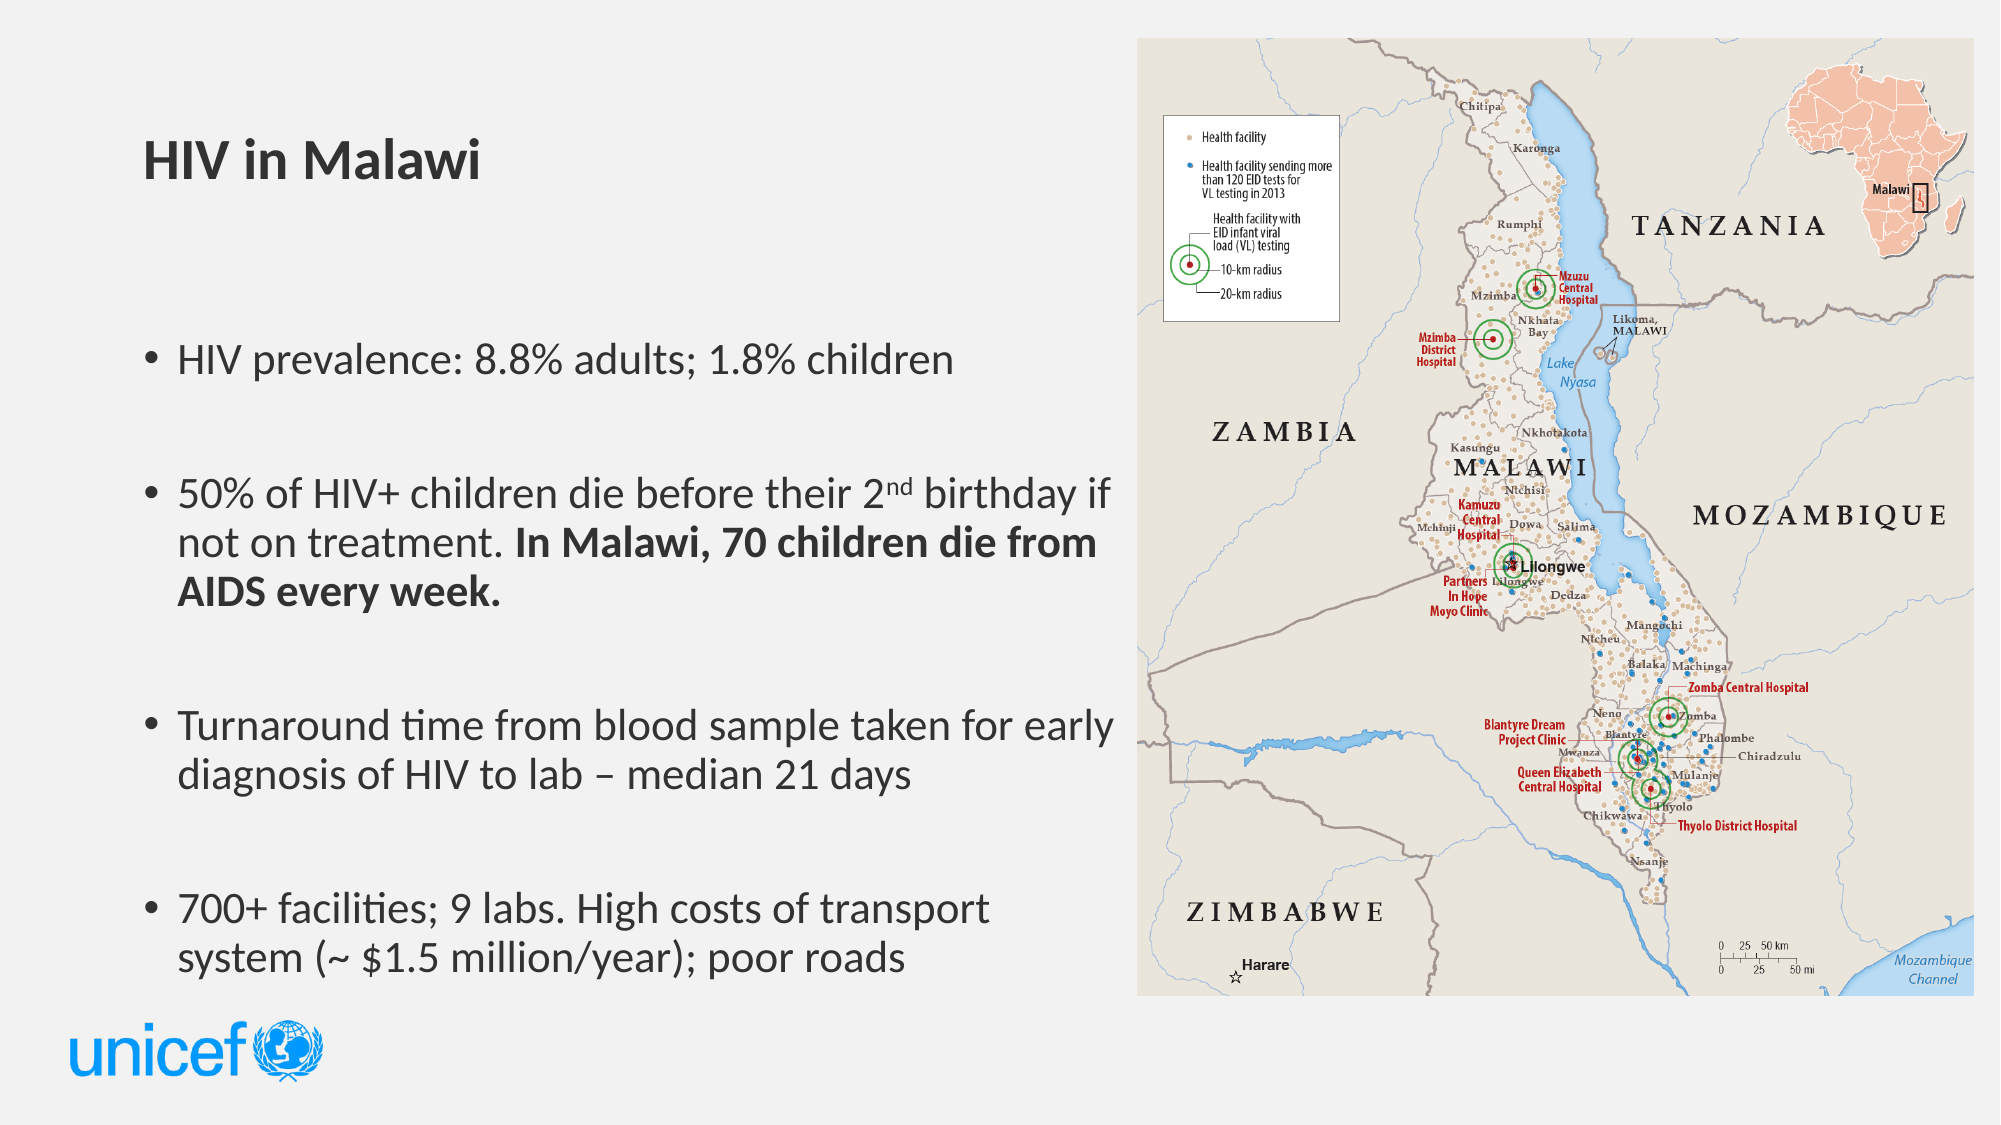

# HIV in Malawi
HIV prevalence: 8.8% adults; 1.8% children
50% of HIV+ children die before their 2nd birthday if not on treatment. In Malawi, 70 children die from AIDS every week.
Turnaround time from blood sample taken for early diagnosis of HIV to lab – median 21 days
700+ facilities; 9 labs. High costs of transport system (~ $1.5 million/year); poor roads